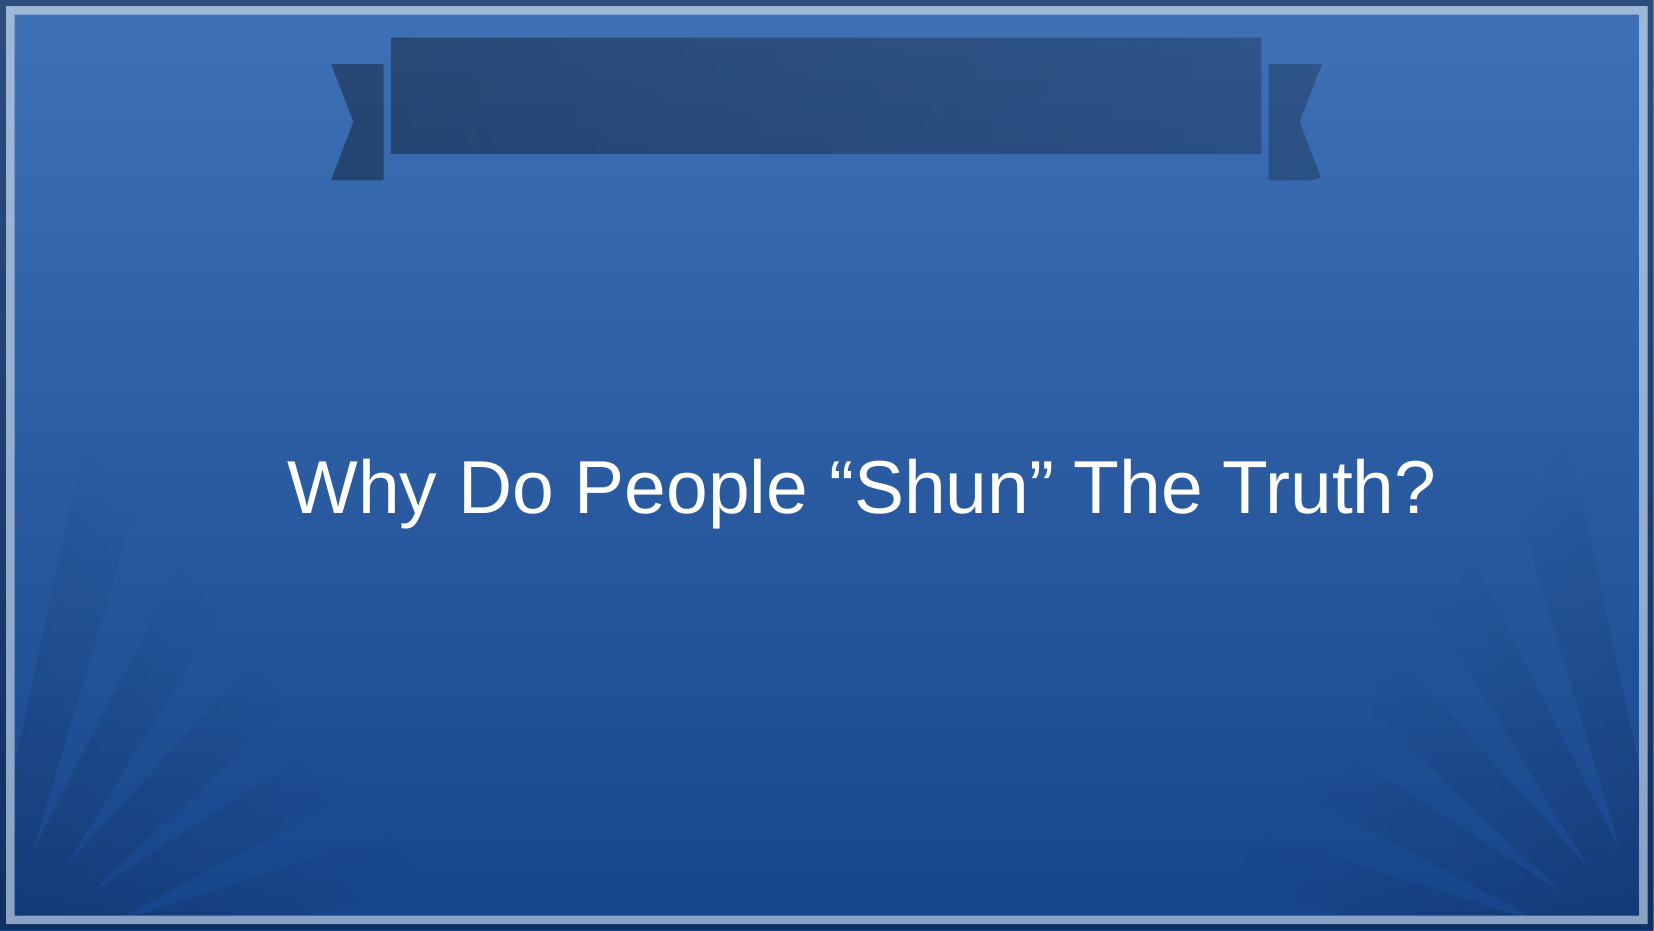

#
Why Do People “Shun” The Truth?